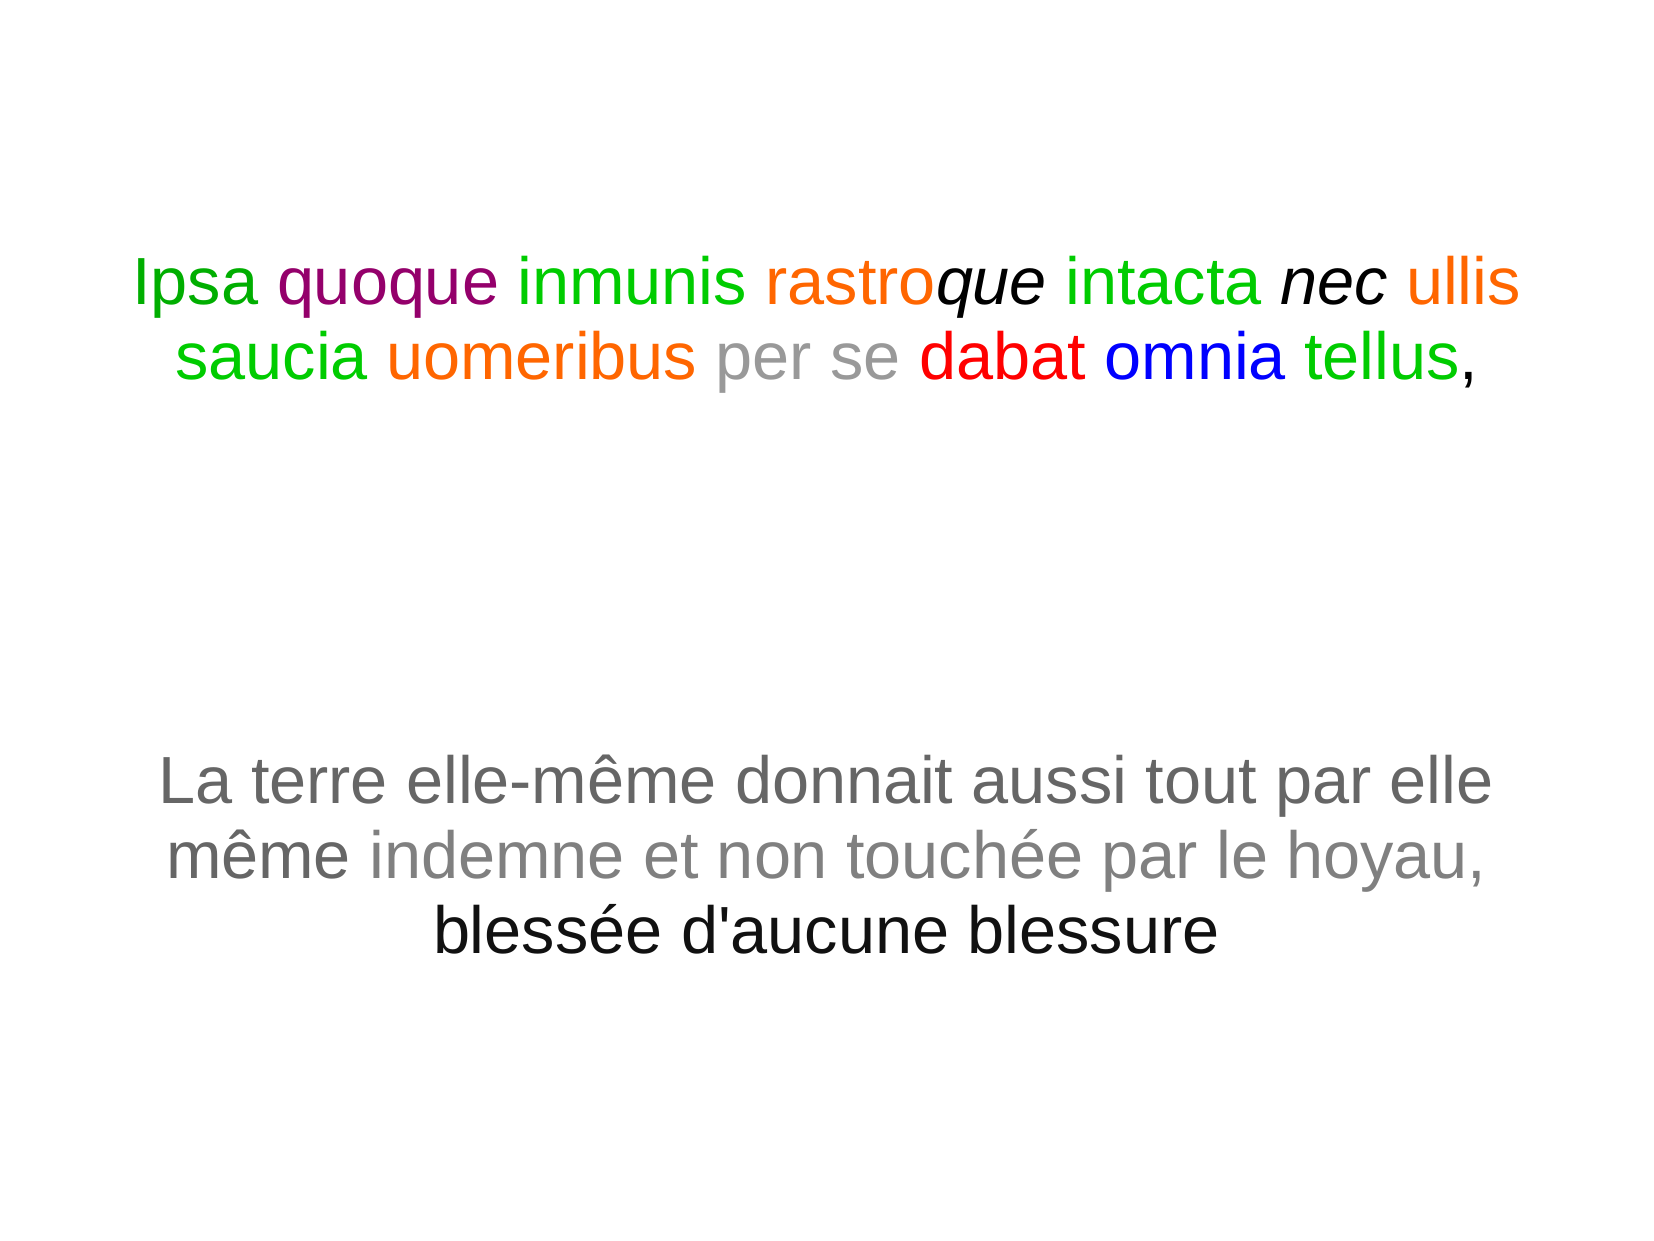

# Ipsa quoque inmunis rastroque intacta nec ullis saucia uomeribus per se dabat omnia tellus,
La terre elle-même donnait aussi tout par elle même indemne et non touchée par le hoyau, blessée d'aucune blessure